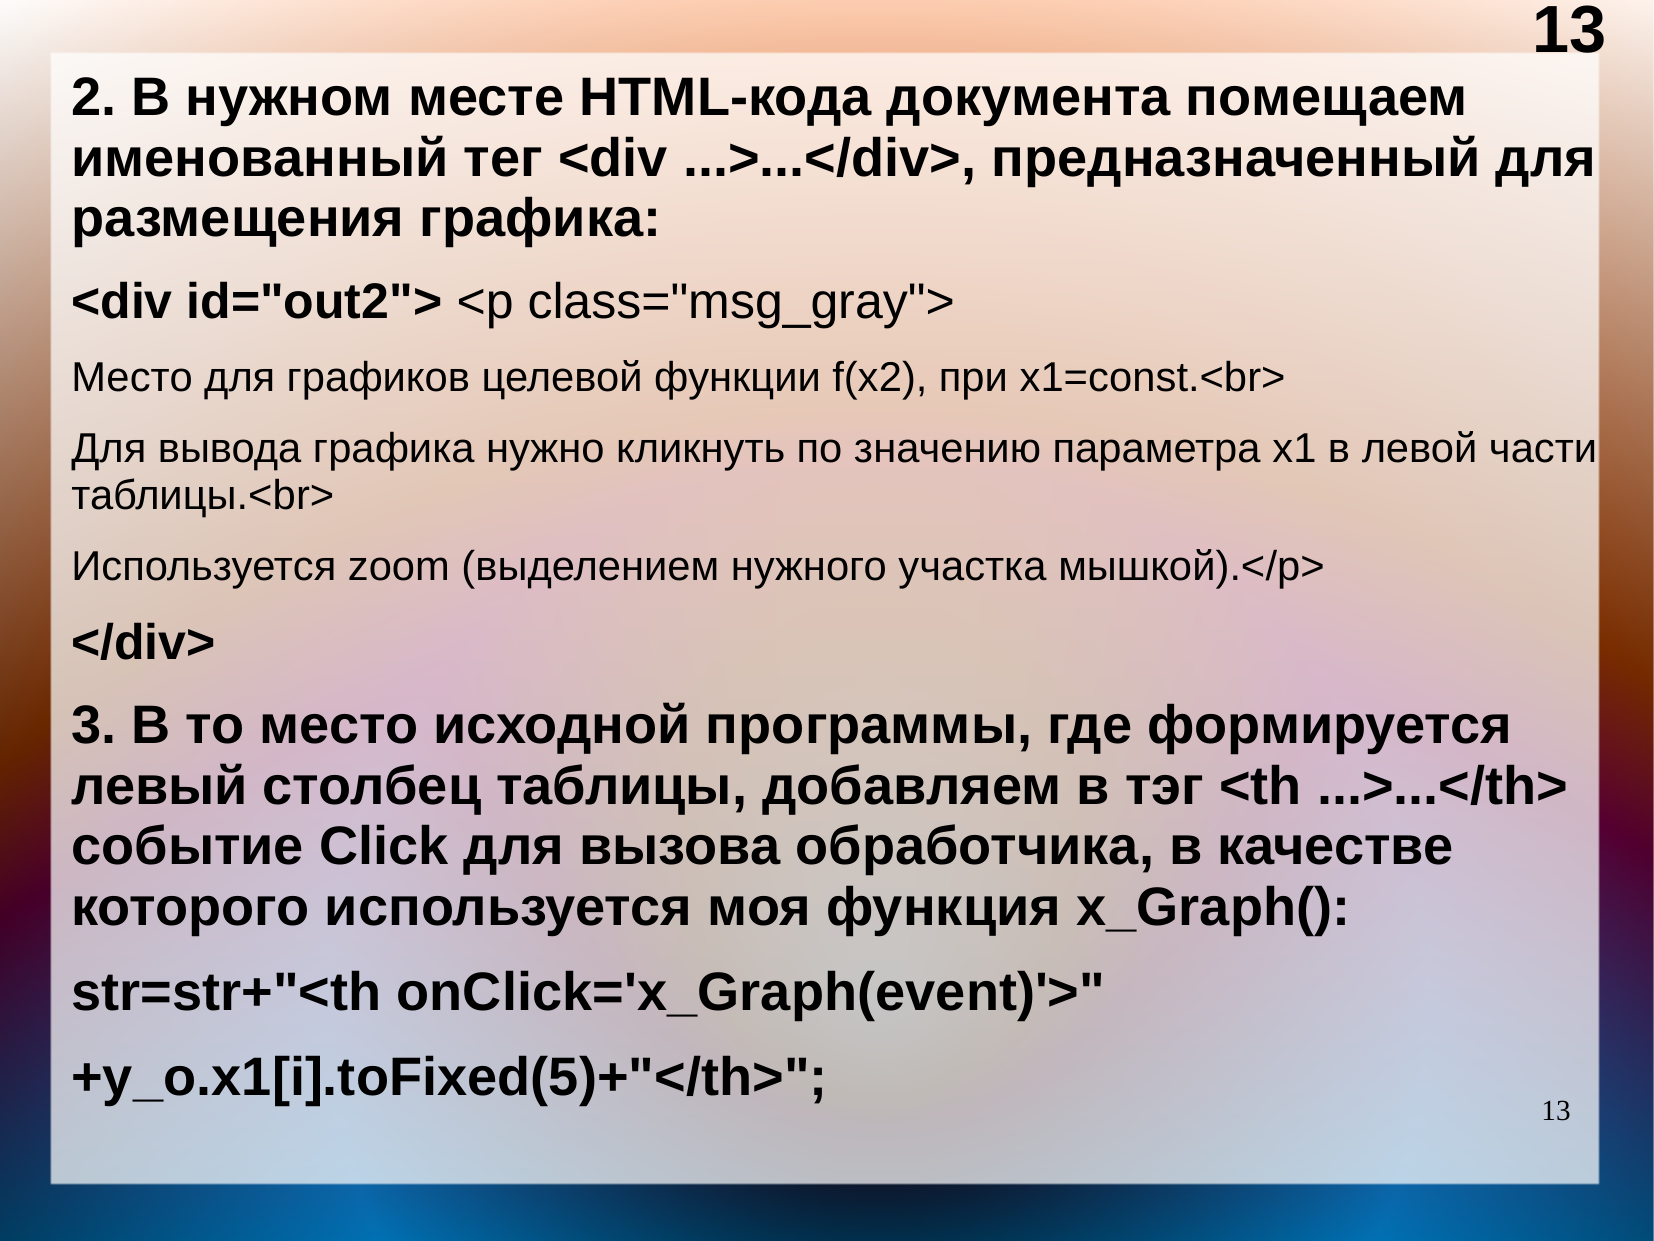

2. В нужном месте HTML-кода документа помещаем именованный тег <div ...>...</div>, предназначенный для размещения графика:
<div id="out2"> <p class="msg_gray">
Место для графиков целевой функции f(x2), при x1=const.<br>
Для вывода графика нужно кликнуть по значению параметра x1 в левой части таблицы.<br>
Используется zoom (выделением нужного участка мышкой).</p>
</div>
3. В то место исходной программы, где формируется левый столбец таблицы, добавляем в тэг <th ...>...</th> событие Click для вызова обработчика, в качестве которого используется моя функция x_Graph():
str=str+"<th onClick='x_Graph(event)'>"
+y_o.x1[i].toFixed(5)+"</th>";
13